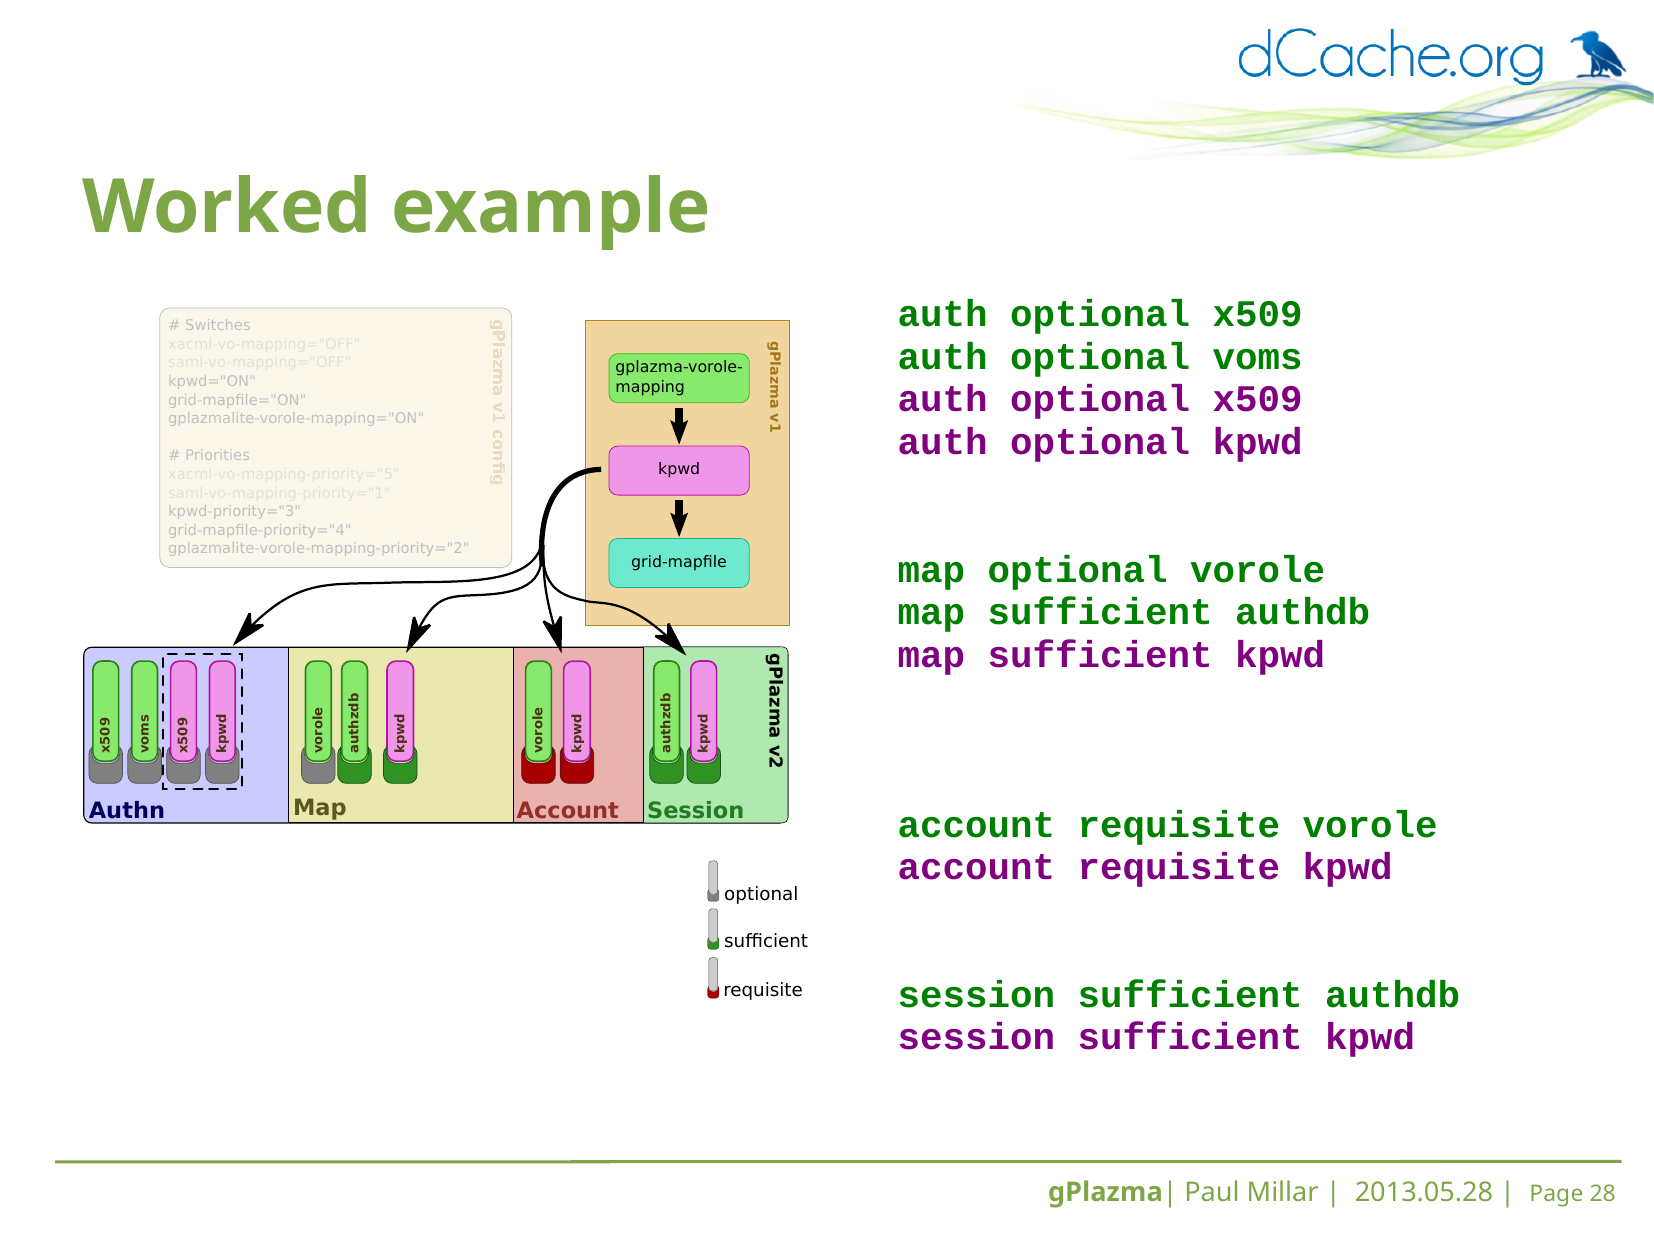

# Worked example
auth optional x509
auth optional voms
auth optional x509
auth optional kpwd
map optional vorole
map sufficient authdb
map sufficient kpwd
account requisite vorole
account requisite kpwd
session sufficient authdb
session sufficient kpwd
28